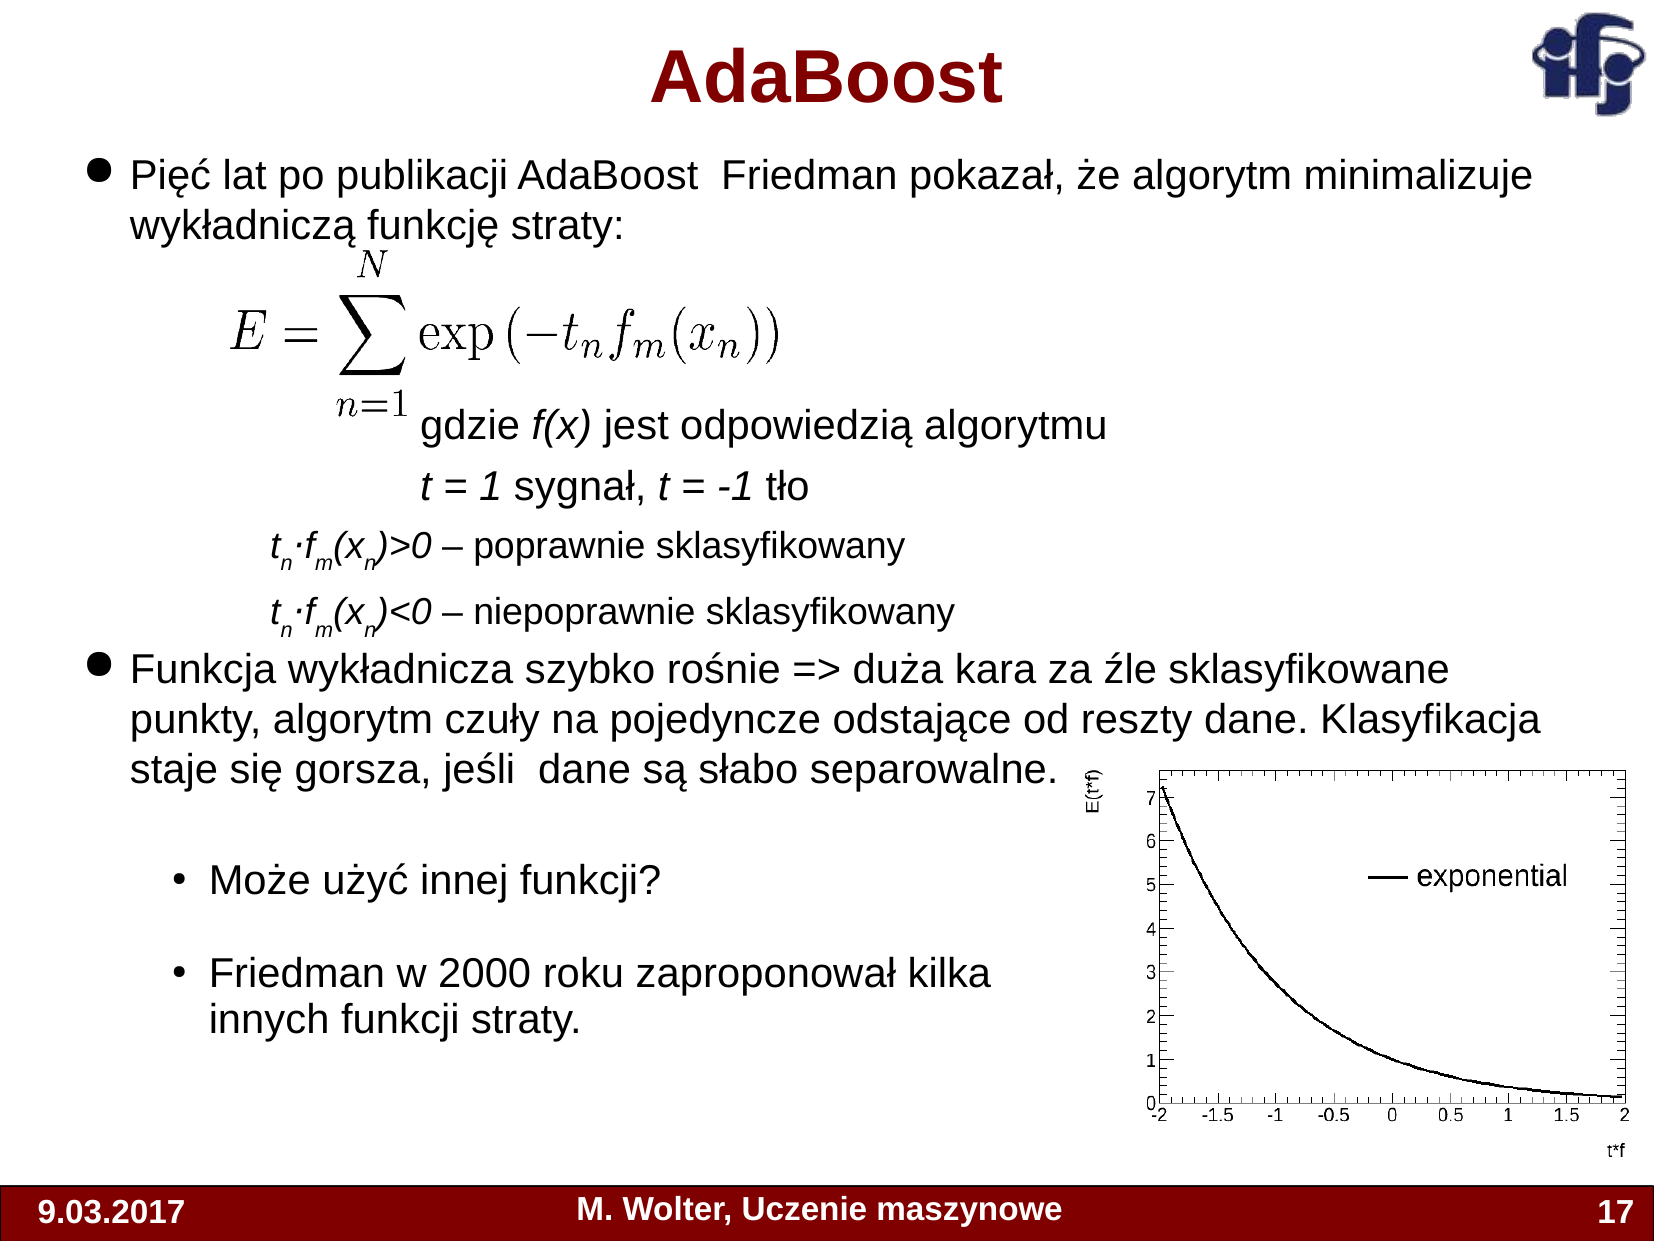

# AdaBoost
Pięć lat po publikacji AdaBoost Friedman pokazał, że algorytm minimalizuje wykładniczą funkcję straty:
gdzie f(x) jest odpowiedzią algorytmu
t = 1 sygnał, t = -1 tło
tn·fm(xn)>0 – poprawnie sklasyfikowany
tn·fm(xn)<0 – niepoprawnie sklasyfikowany
Funkcja wykładnicza szybko rośnie => duża kara za źle sklasyfikowane punkty, algorytm czuły na pojedyncze odstające od reszty dane. Klasyfikacja staje się gorsza, jeśli dane są słabo separowalne.
Może użyć innej funkcji?
Friedman w 2000 roku zaproponował kilka innych funkcji straty.
9.03.2017
Machine Learning, M. Wolter